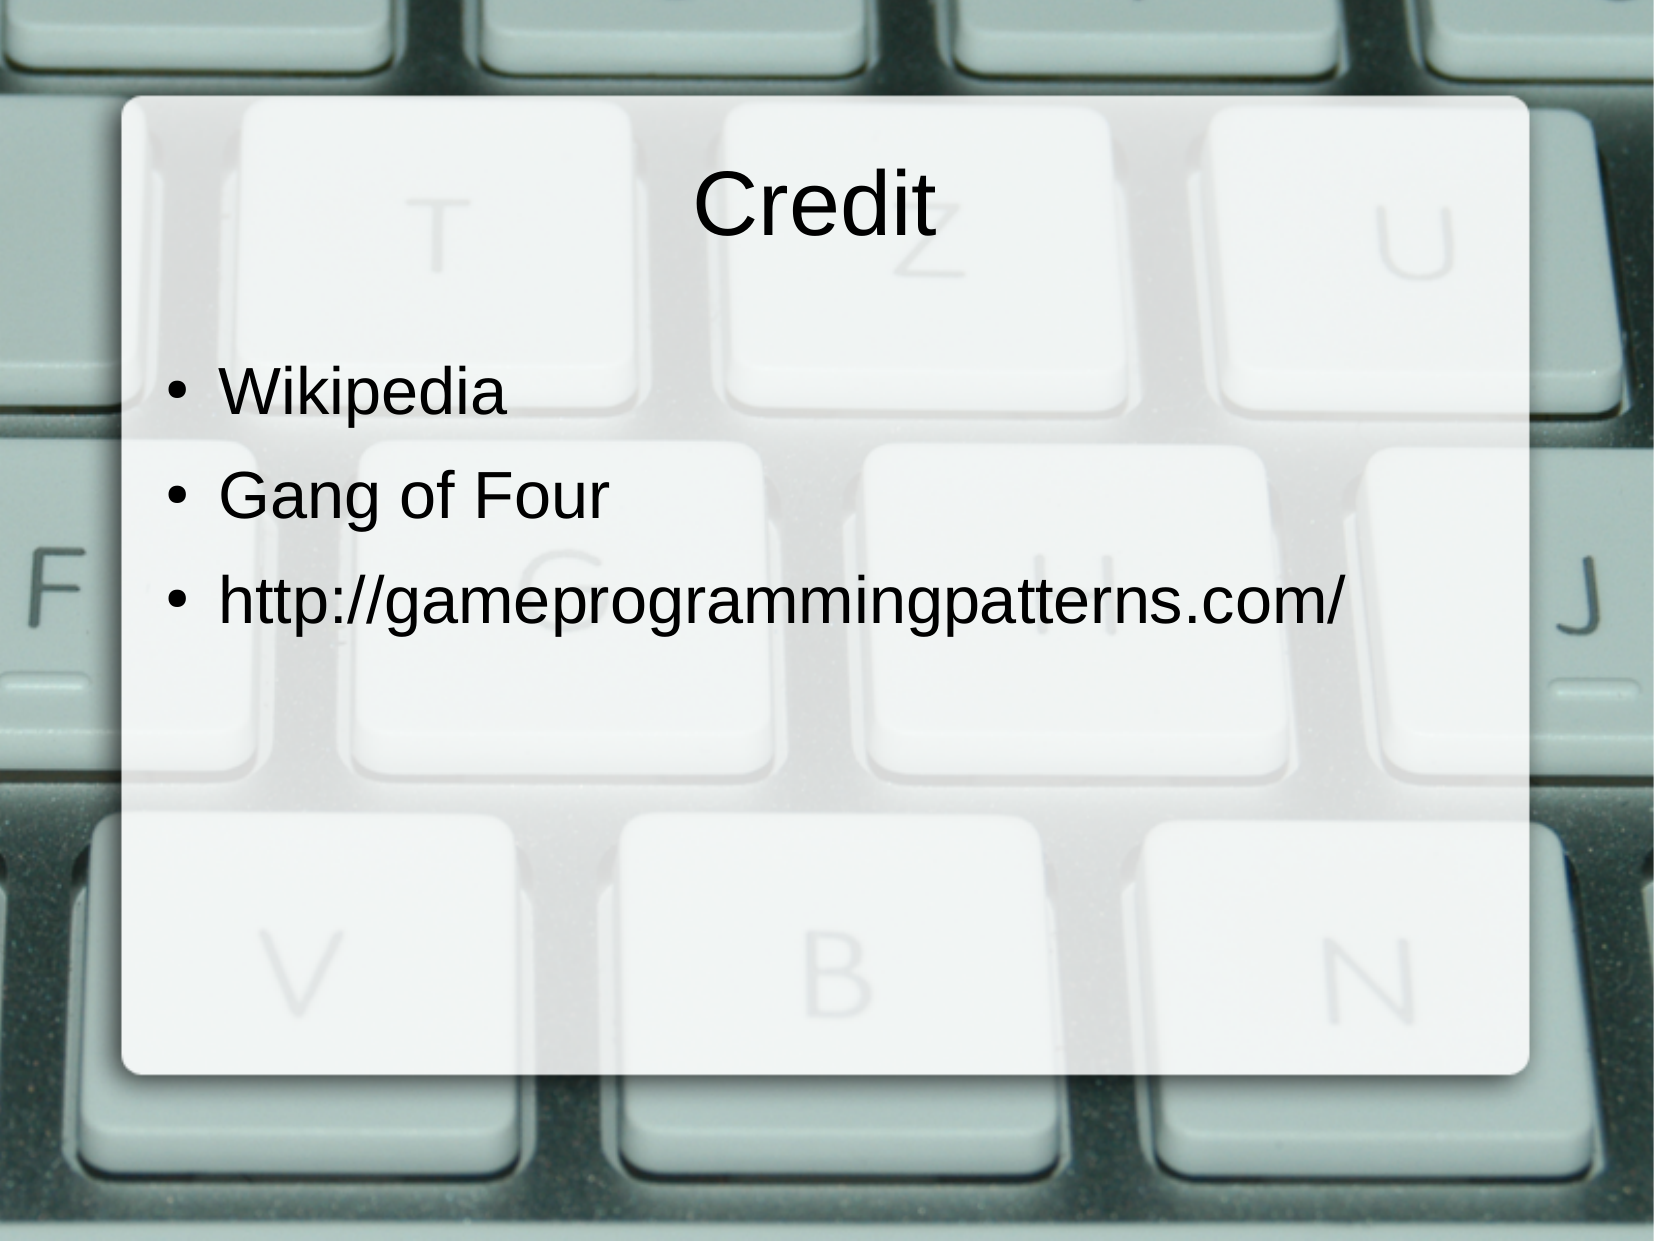

# Credit
Wikipedia
Gang of Four
http://gameprogrammingpatterns.com/